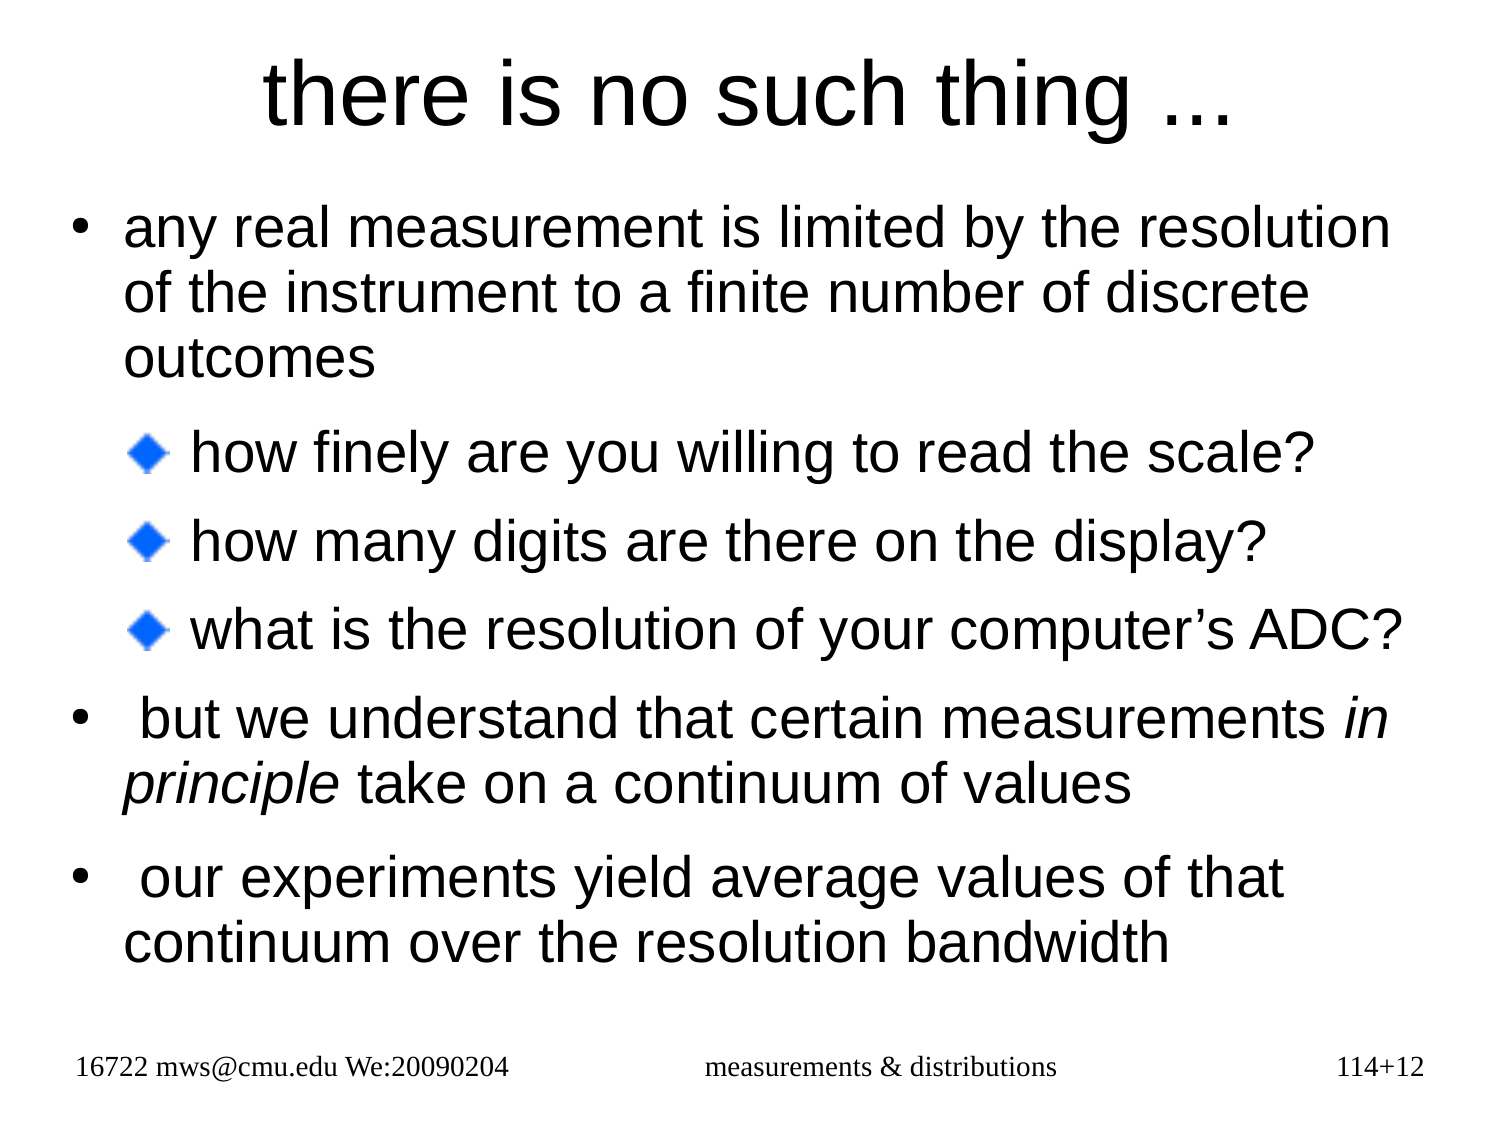

# there is no such thing ...
any real measurement is limited by the resolution of the instrument to a finite number of discrete outcomes
 how finely are you willing to read the scale?
 how many digits are there on the display?
 what is the resolution of your computer’s ADC?
 but we understand that certain measurements in principle take on a continuum of values
 our experiments yield average values of that continuum over the resolution bandwidth
16722 mws@cmu.edu We:20090204
measurements & distributions
12